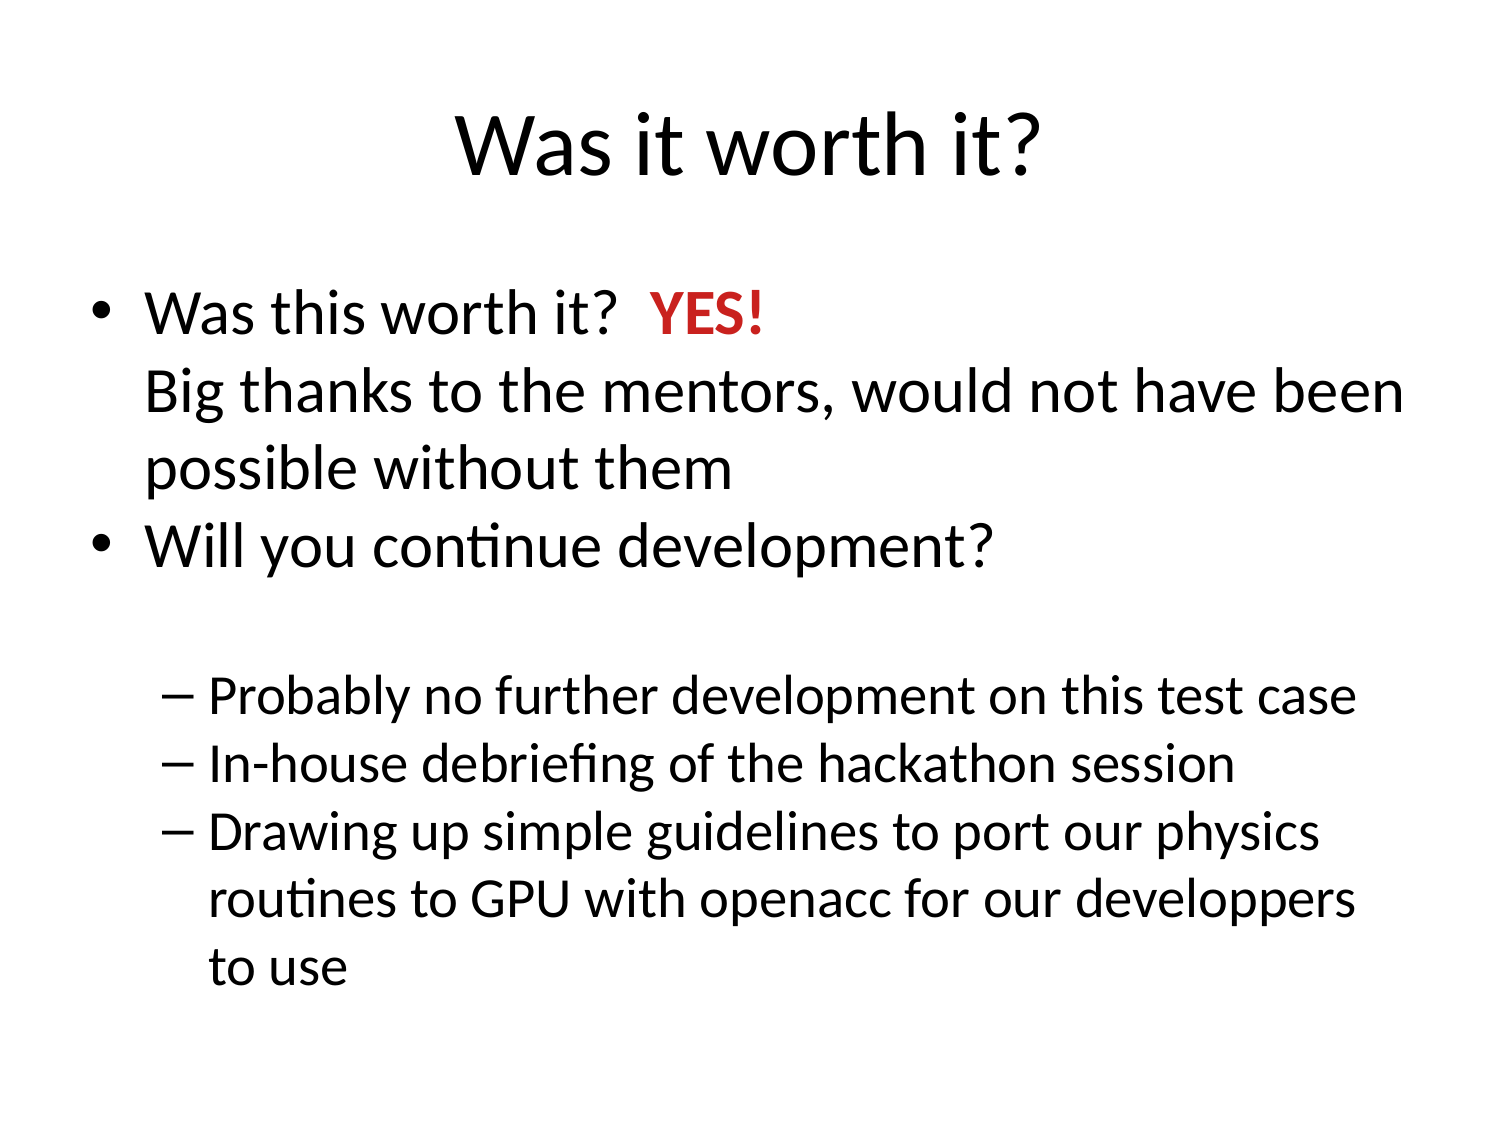

# Was it worth it?
Was this worth it? YES!
Big thanks to the mentors, would not have been possible without them
Will you continue development?
Probably no further development on this test case
In-house debriefing of the hackathon session
Drawing up simple guidelines to port our physics routines to GPU with openacc for our developpers to use